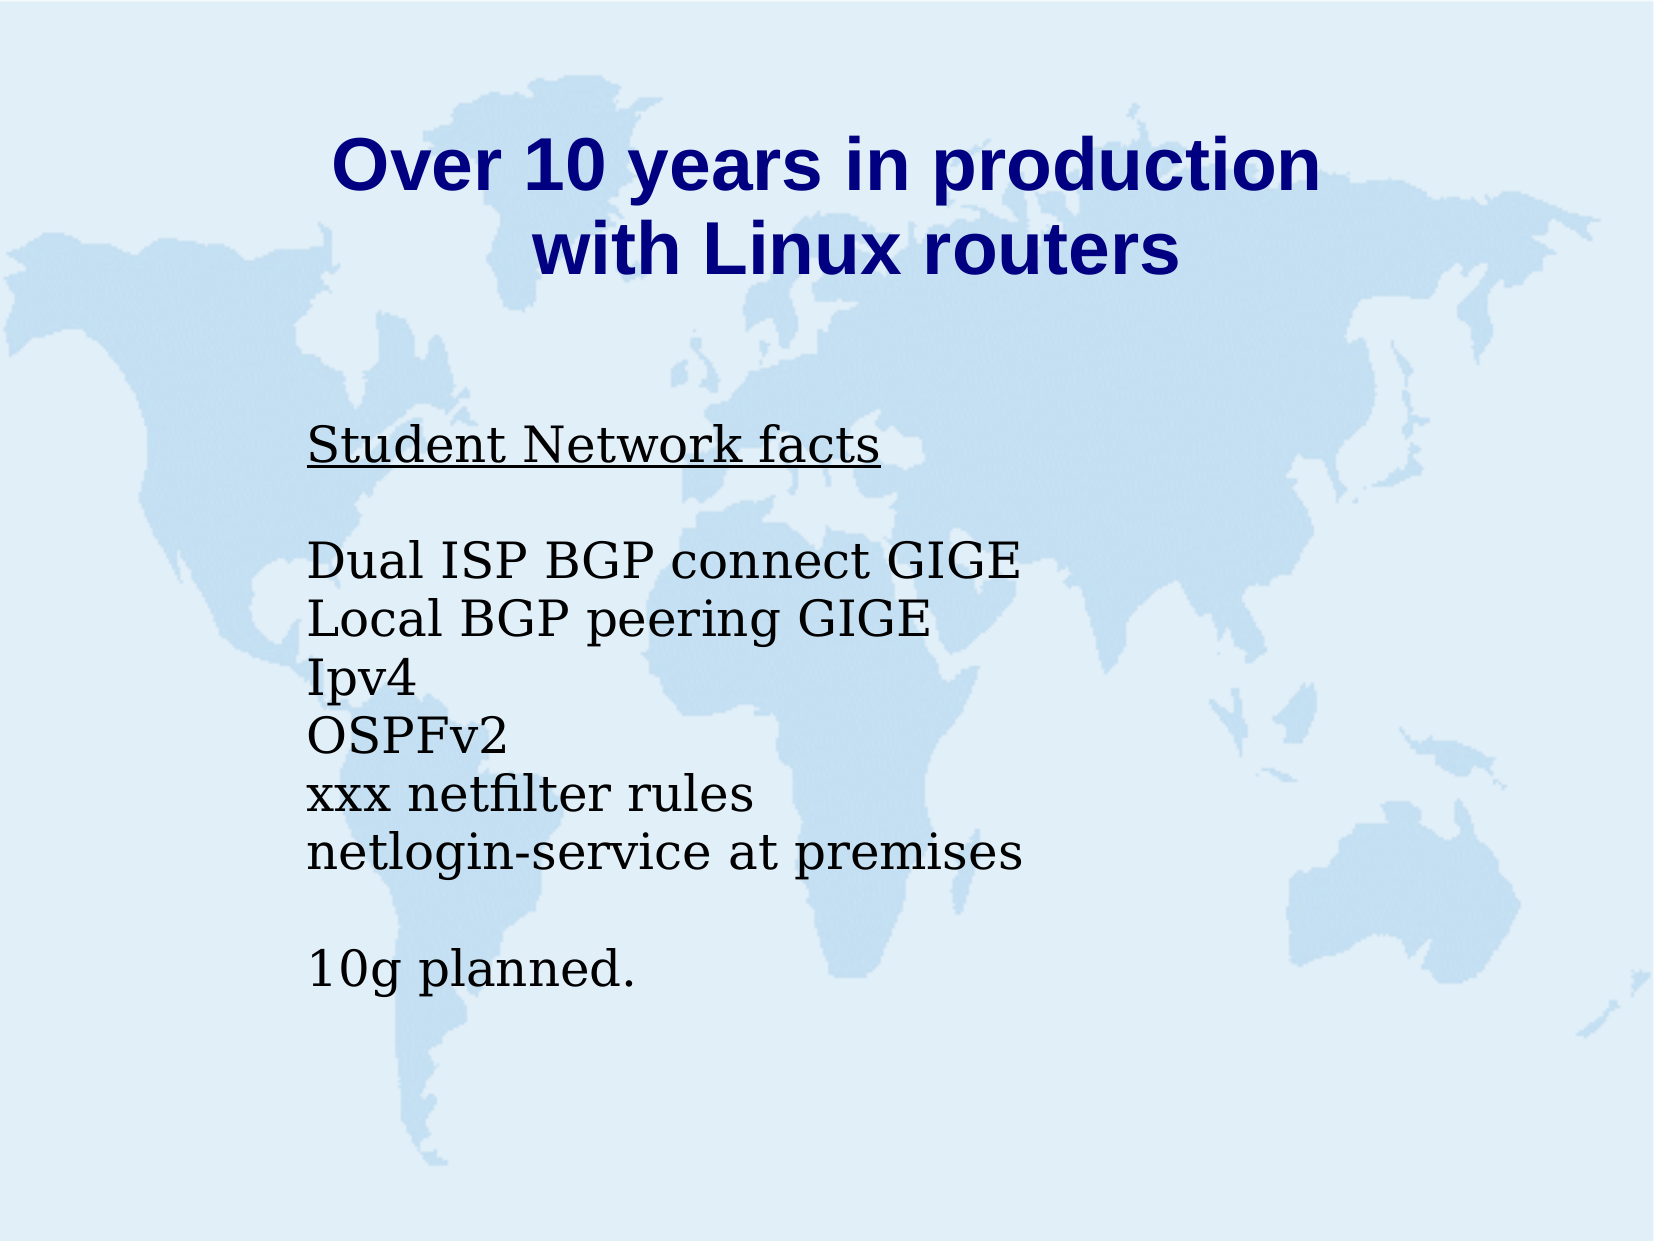

# Over 10 years in production with Linux routers
Student Network facts
Dual ISP BGP connect GIGE
Local BGP peering GIGE
Ipv4
OSPFv2
xxx netfilter rules
netlogin-service at premises
10g planned.